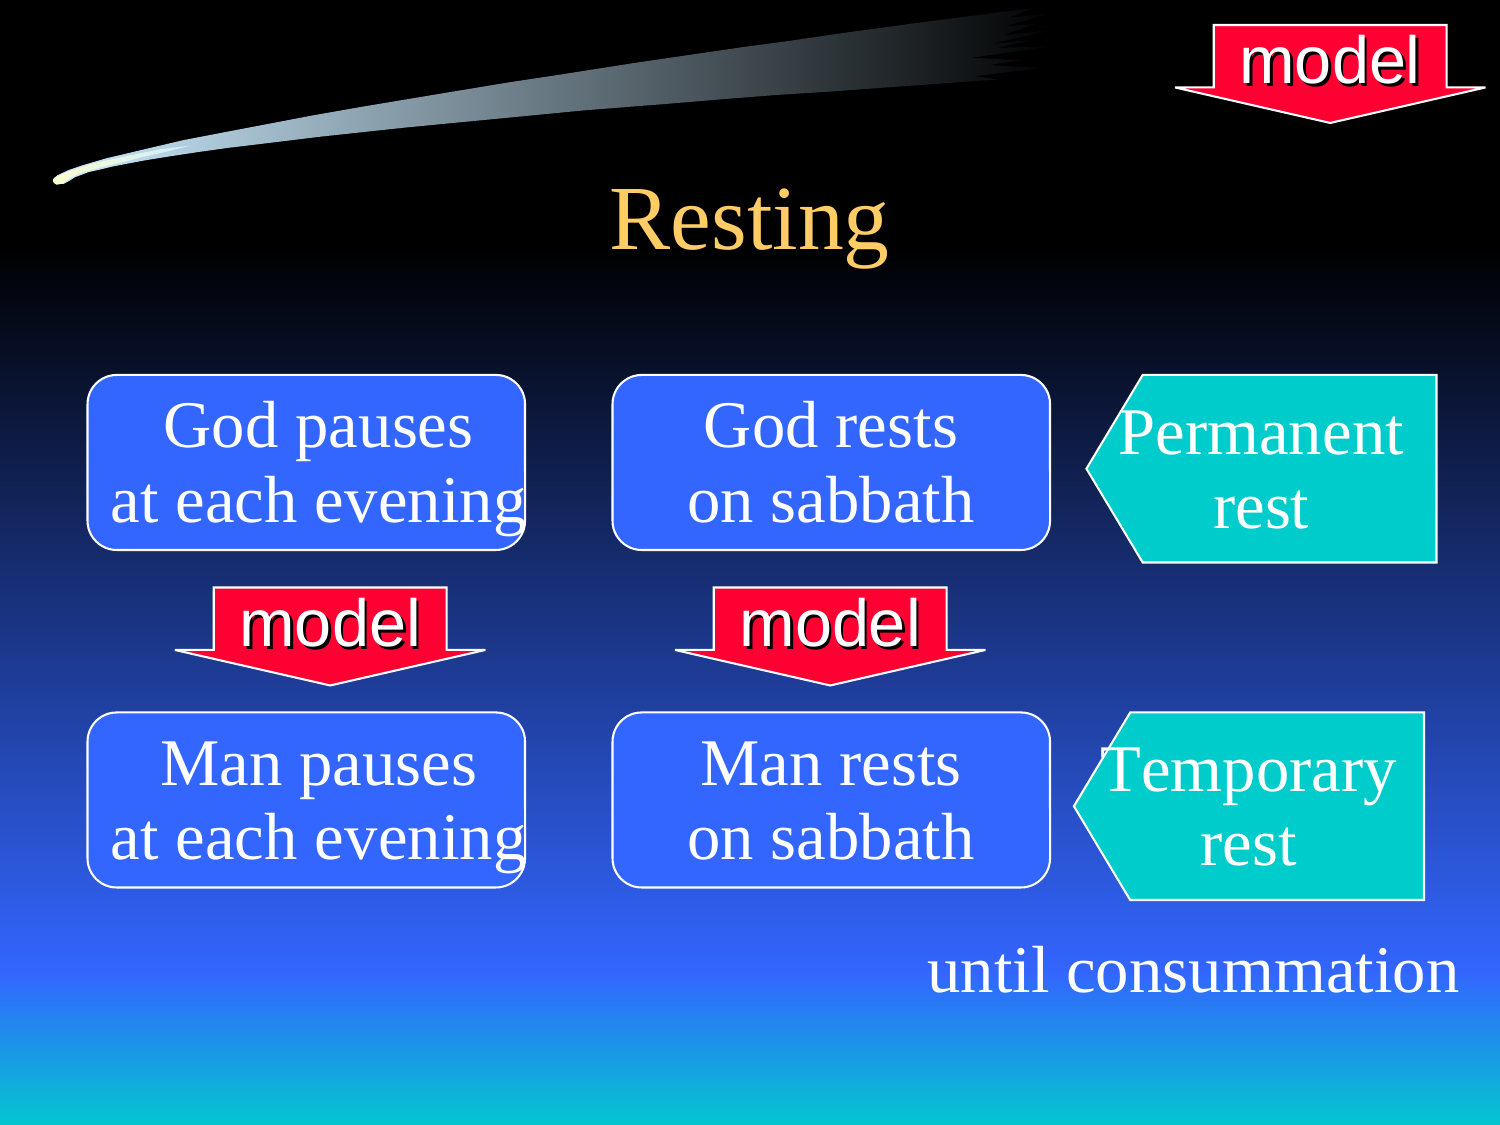

model
# Resting
God pauses
at each evening
model
Man pauses
at each evening
God rests
on sabbath
model
Man rests
on sabbath
Permanent
rest
Temporary
rest
until consummation